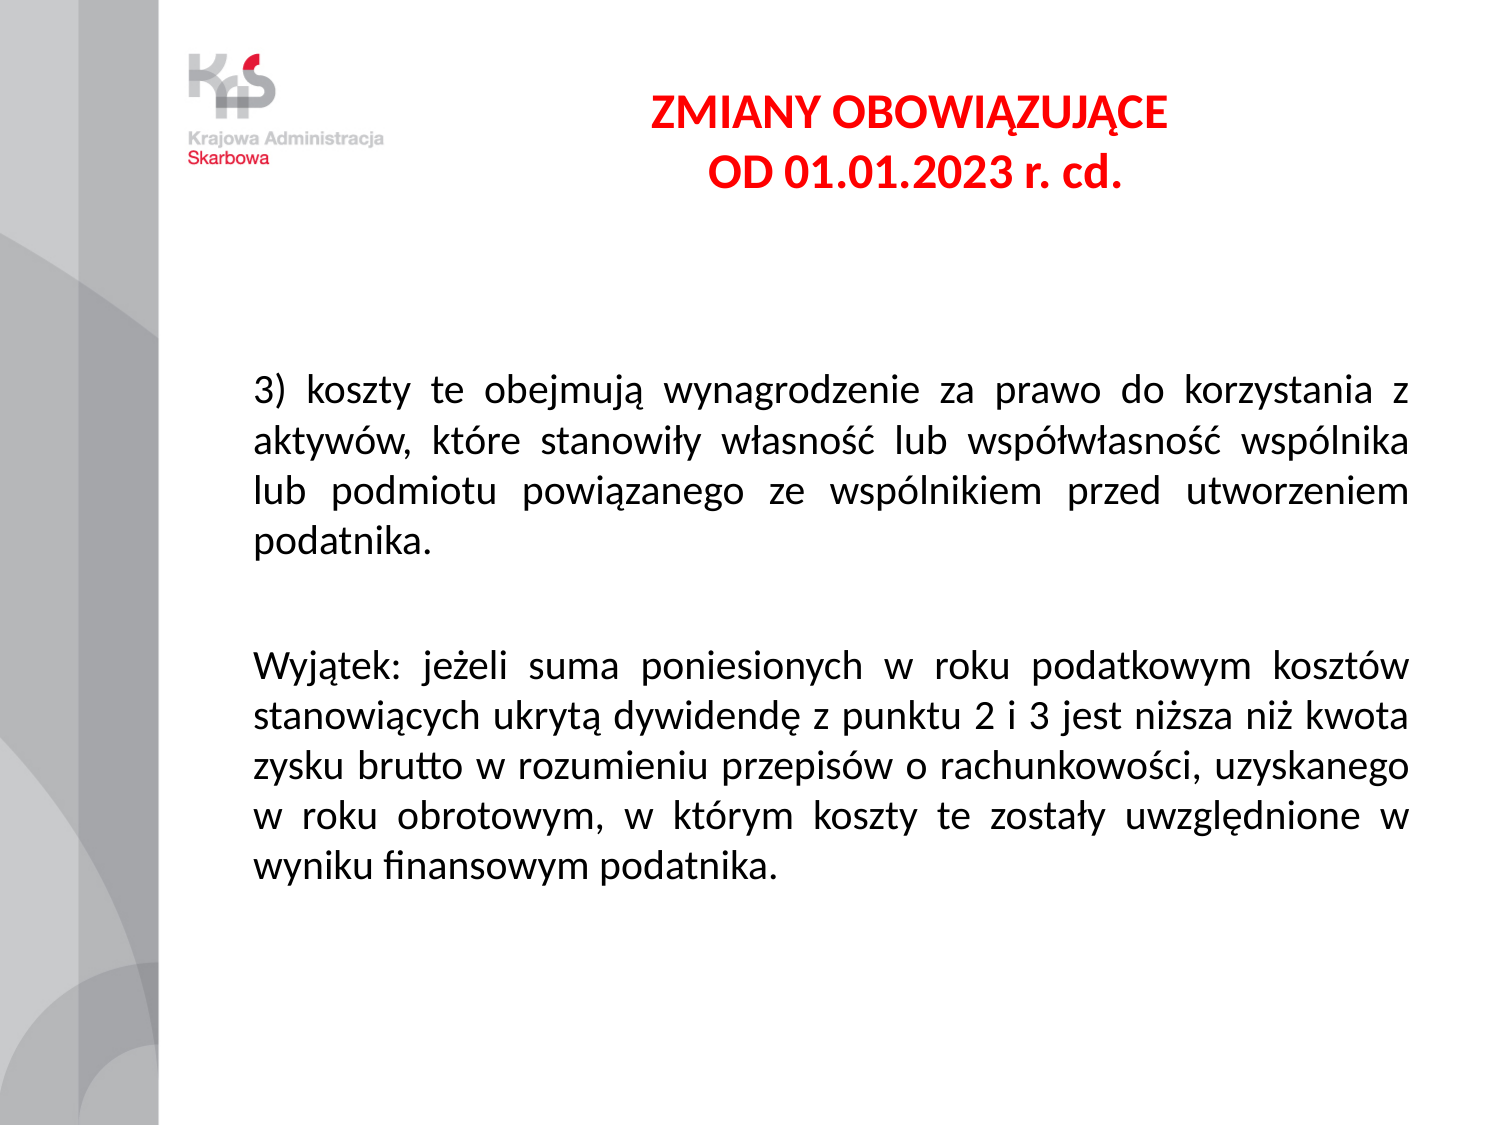

# ZMIANY OBOWIĄZUJĄCE OD 01.01.2023 r. cd.
3) koszty te obejmują wynagrodzenie za prawo do korzystania z aktywów, które stanowiły własność lub współwłasność wspólnika lub podmiotu powiązanego ze wspólnikiem przed utworzeniem podatnika.
Wyjątek: jeżeli suma poniesionych w roku podatkowym kosztów stanowiących ukrytą dywidendę z punktu 2 i 3 jest niższa niż kwota zysku brutto w rozumieniu przepisów o rachunkowości, uzyskanego w roku obrotowym, w którym koszty te zostały uwzględnione w wyniku finansowym podatnika.